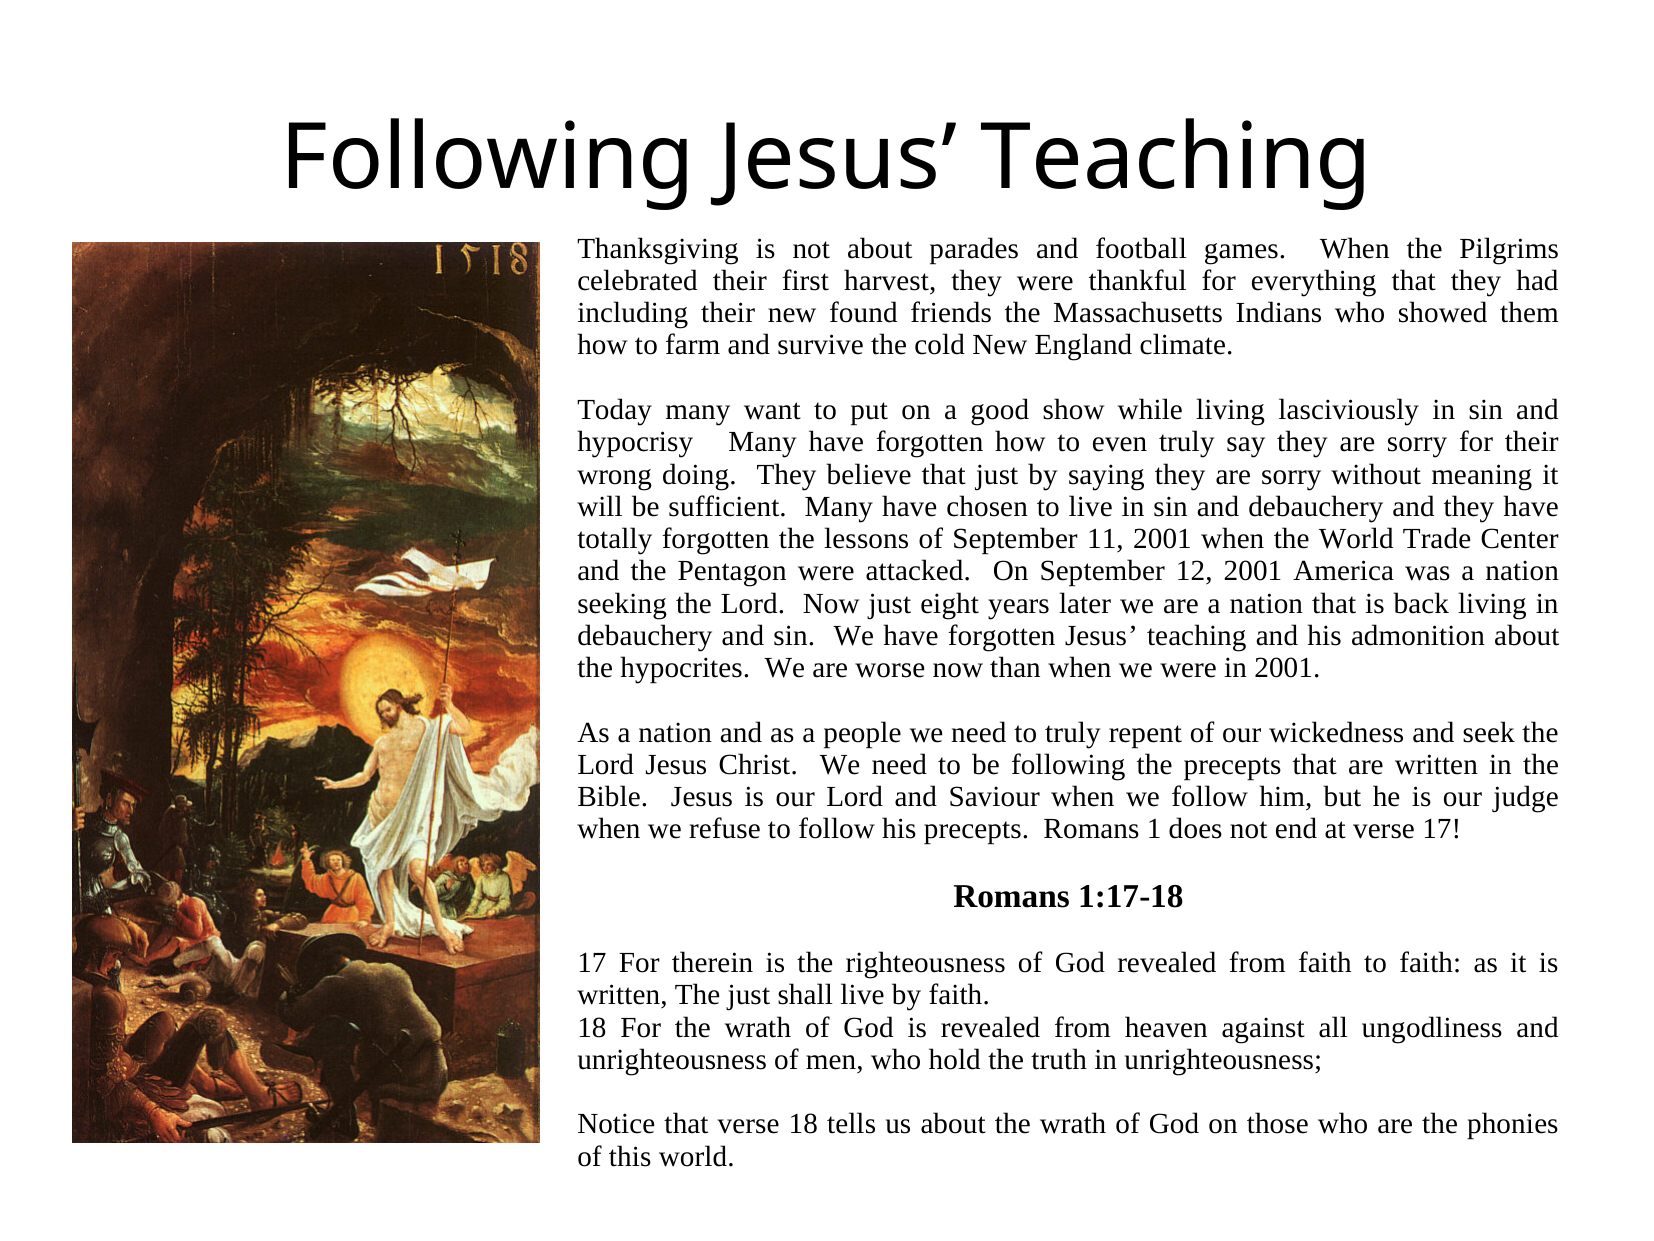

# Following Jesus’ Teaching
Thanksgiving is not about parades and football games. When the Pilgrims celebrated their first harvest, they were thankful for everything that they had including their new found friends the Massachusetts Indians who showed them how to farm and survive the cold New England climate.
Today many want to put on a good show while living lasciviously in sin and hypocrisy Many have forgotten how to even truly say they are sorry for their wrong doing. They believe that just by saying they are sorry without meaning it will be sufficient. Many have chosen to live in sin and debauchery and they have totally forgotten the lessons of September 11, 2001 when the World Trade Center and the Pentagon were attacked. On September 12, 2001 America was a nation seeking the Lord. Now just eight years later we are a nation that is back living in debauchery and sin. We have forgotten Jesus’ teaching and his admonition about the hypocrites. We are worse now than when we were in 2001.
As a nation and as a people we need to truly repent of our wickedness and seek the Lord Jesus Christ. We need to be following the precepts that are written in the Bible. Jesus is our Lord and Saviour when we follow him, but he is our judge when we refuse to follow his precepts. Romans 1 does not end at verse 17!
Romans 1:17-18
17 For therein is the righteousness of God revealed from faith to faith: as it is written, The just shall live by faith.
18 For the wrath of God is revealed from heaven against all ungodliness and unrighteousness of men, who hold the truth in unrighteousness;
Notice that verse 18 tells us about the wrath of God on those who are the phonies of this world.